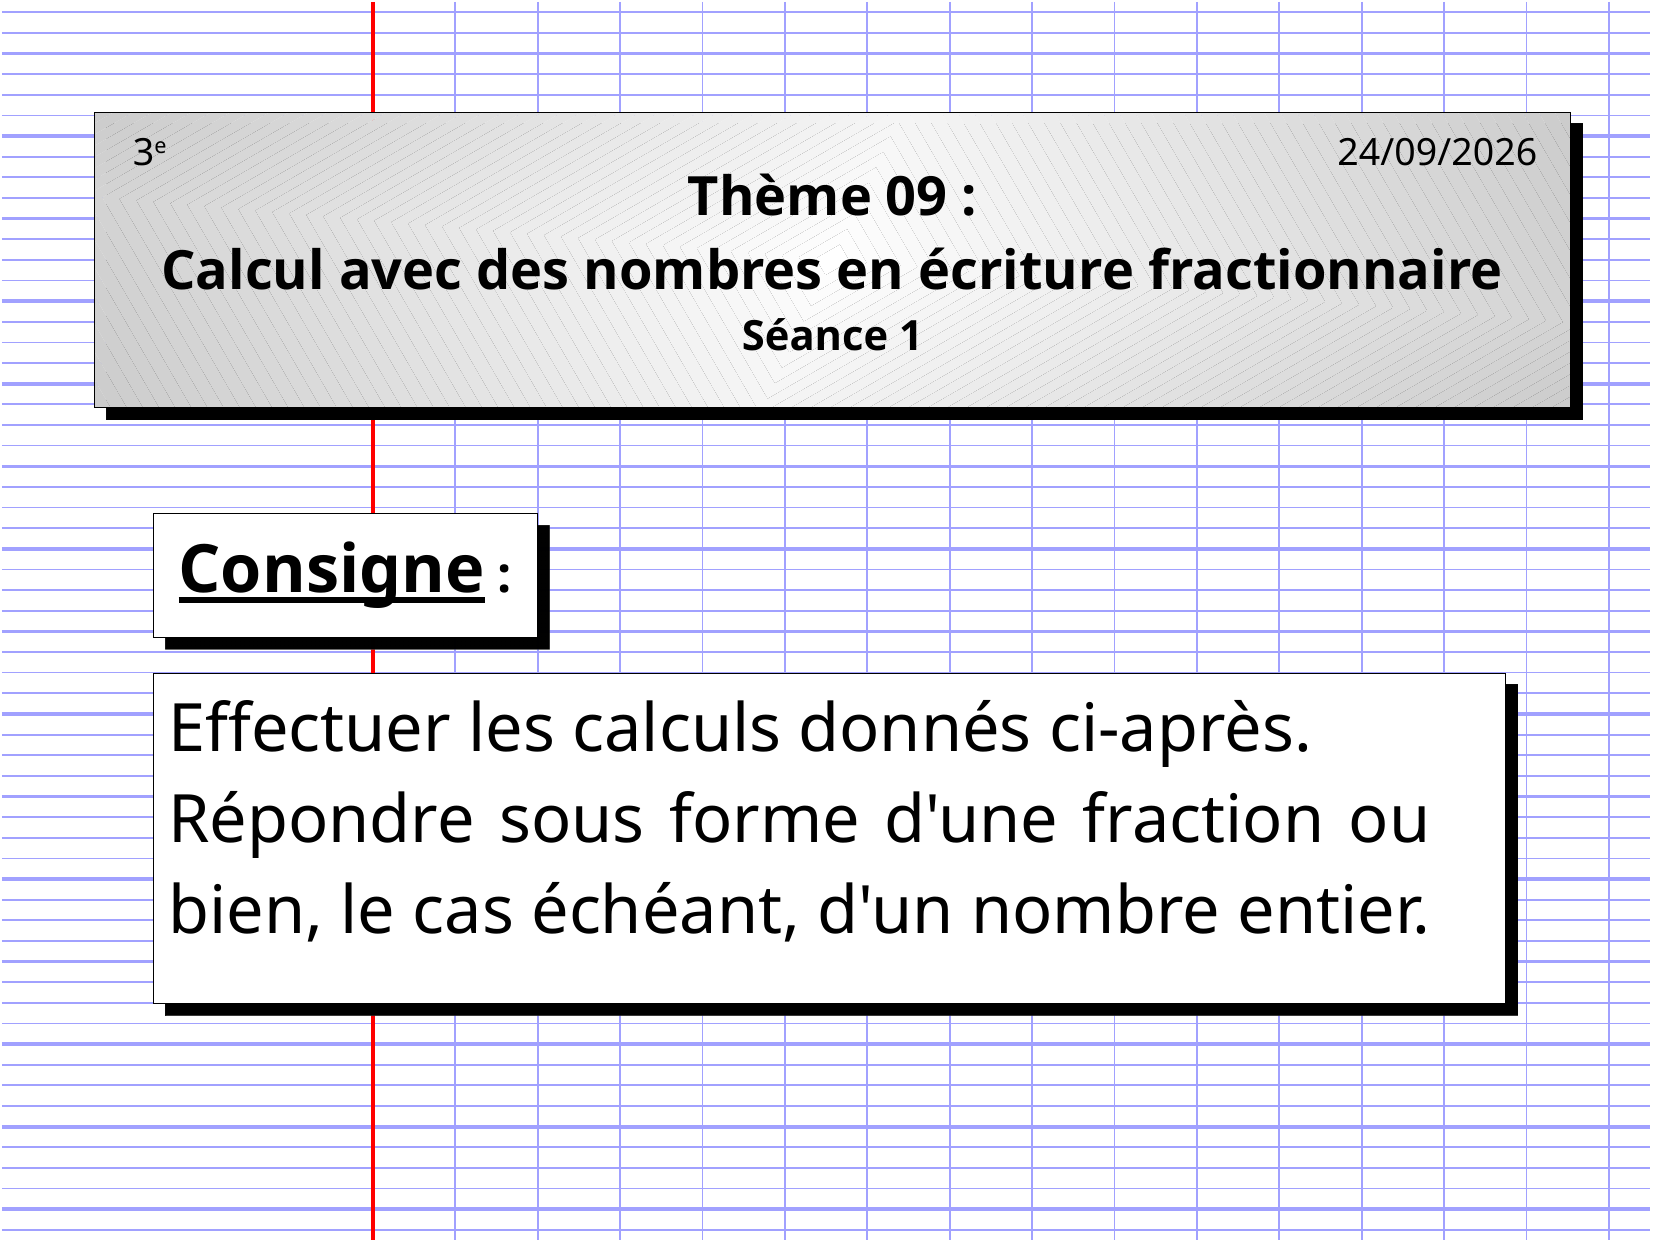

Thème 09 :
Calcul avec des nombres en écriture fractionnaire
Séance 1
3e
Consigne :
Effectuer les calculs donnés ci-après.
Répondre sous forme d'une fraction ou bien, le cas échéant, d'un nombre entier.